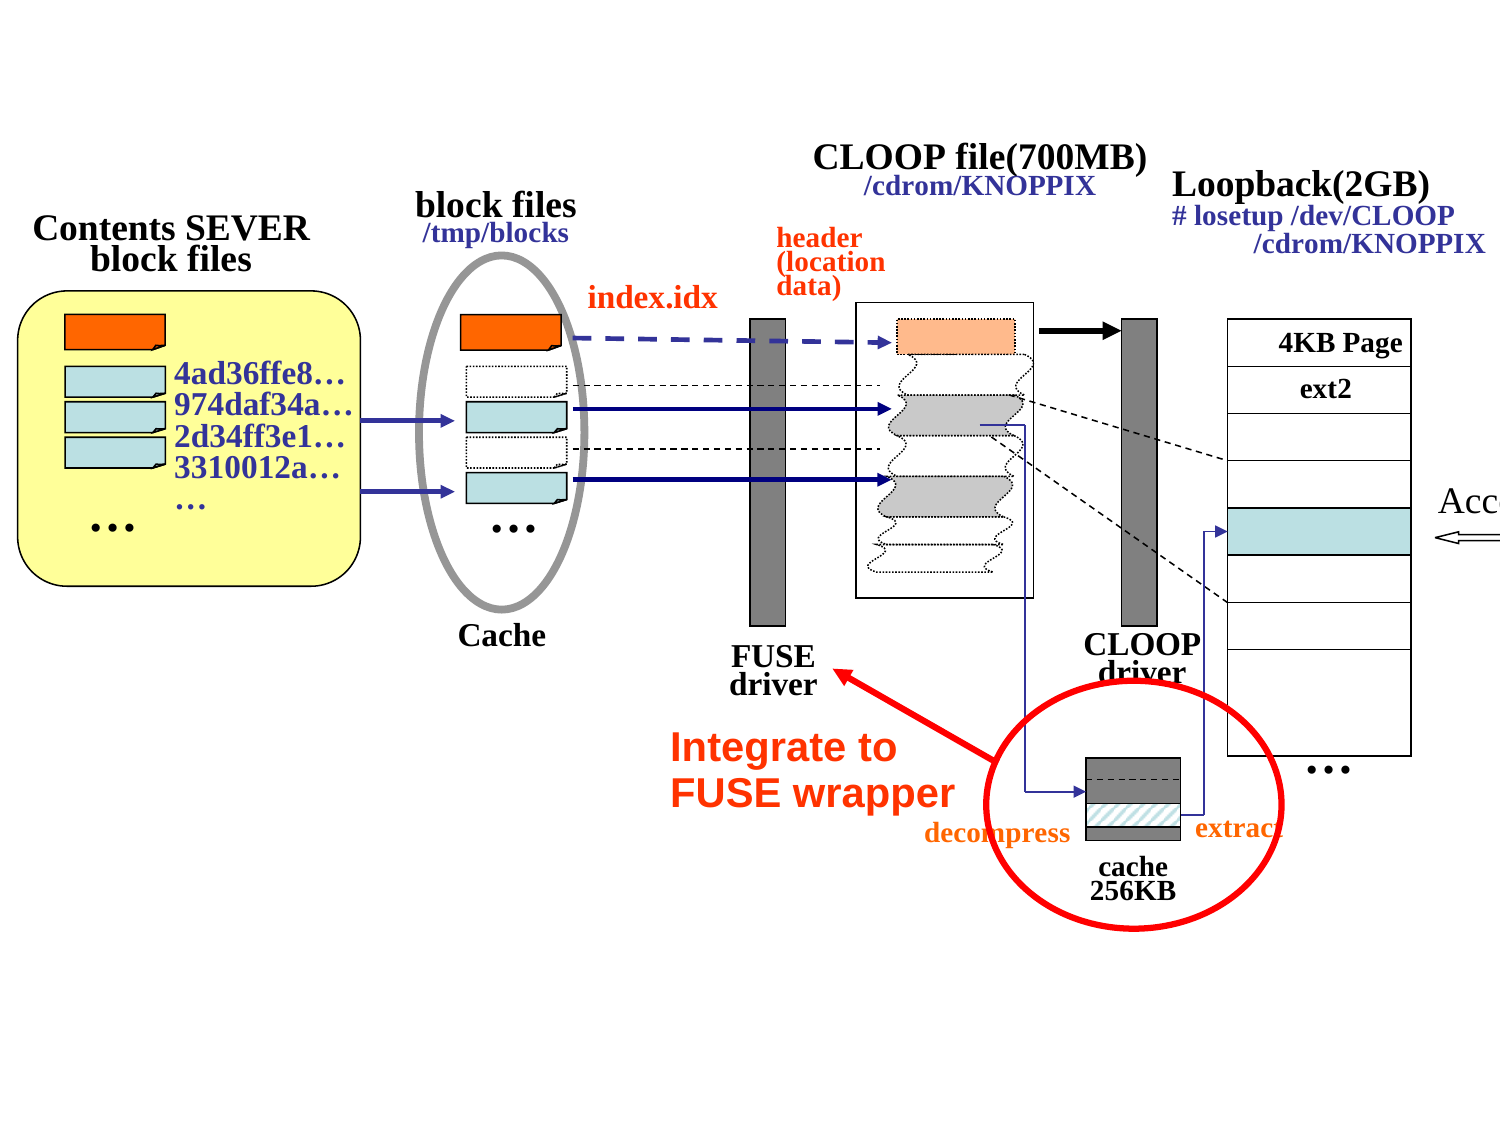

CLOOP file(700MB)
/cdrom/KNOPPIX
Loopback(2GB)
# losetup /dev/CLOOP
/cdrom/KNOPPIX
block files
/tmp/blocks
Contents SEVER
block files
header
(location data)
index.idx
4ad36ffe8…
974daf34a…
2d34ff3e1…
3310012a…
…
4KB Page
ext2
…
Access
…
…
Cache
CLOOP
driver
FUSE
driver
Integrate to
FUSE wrapper
extract
decompress
cache 256KB